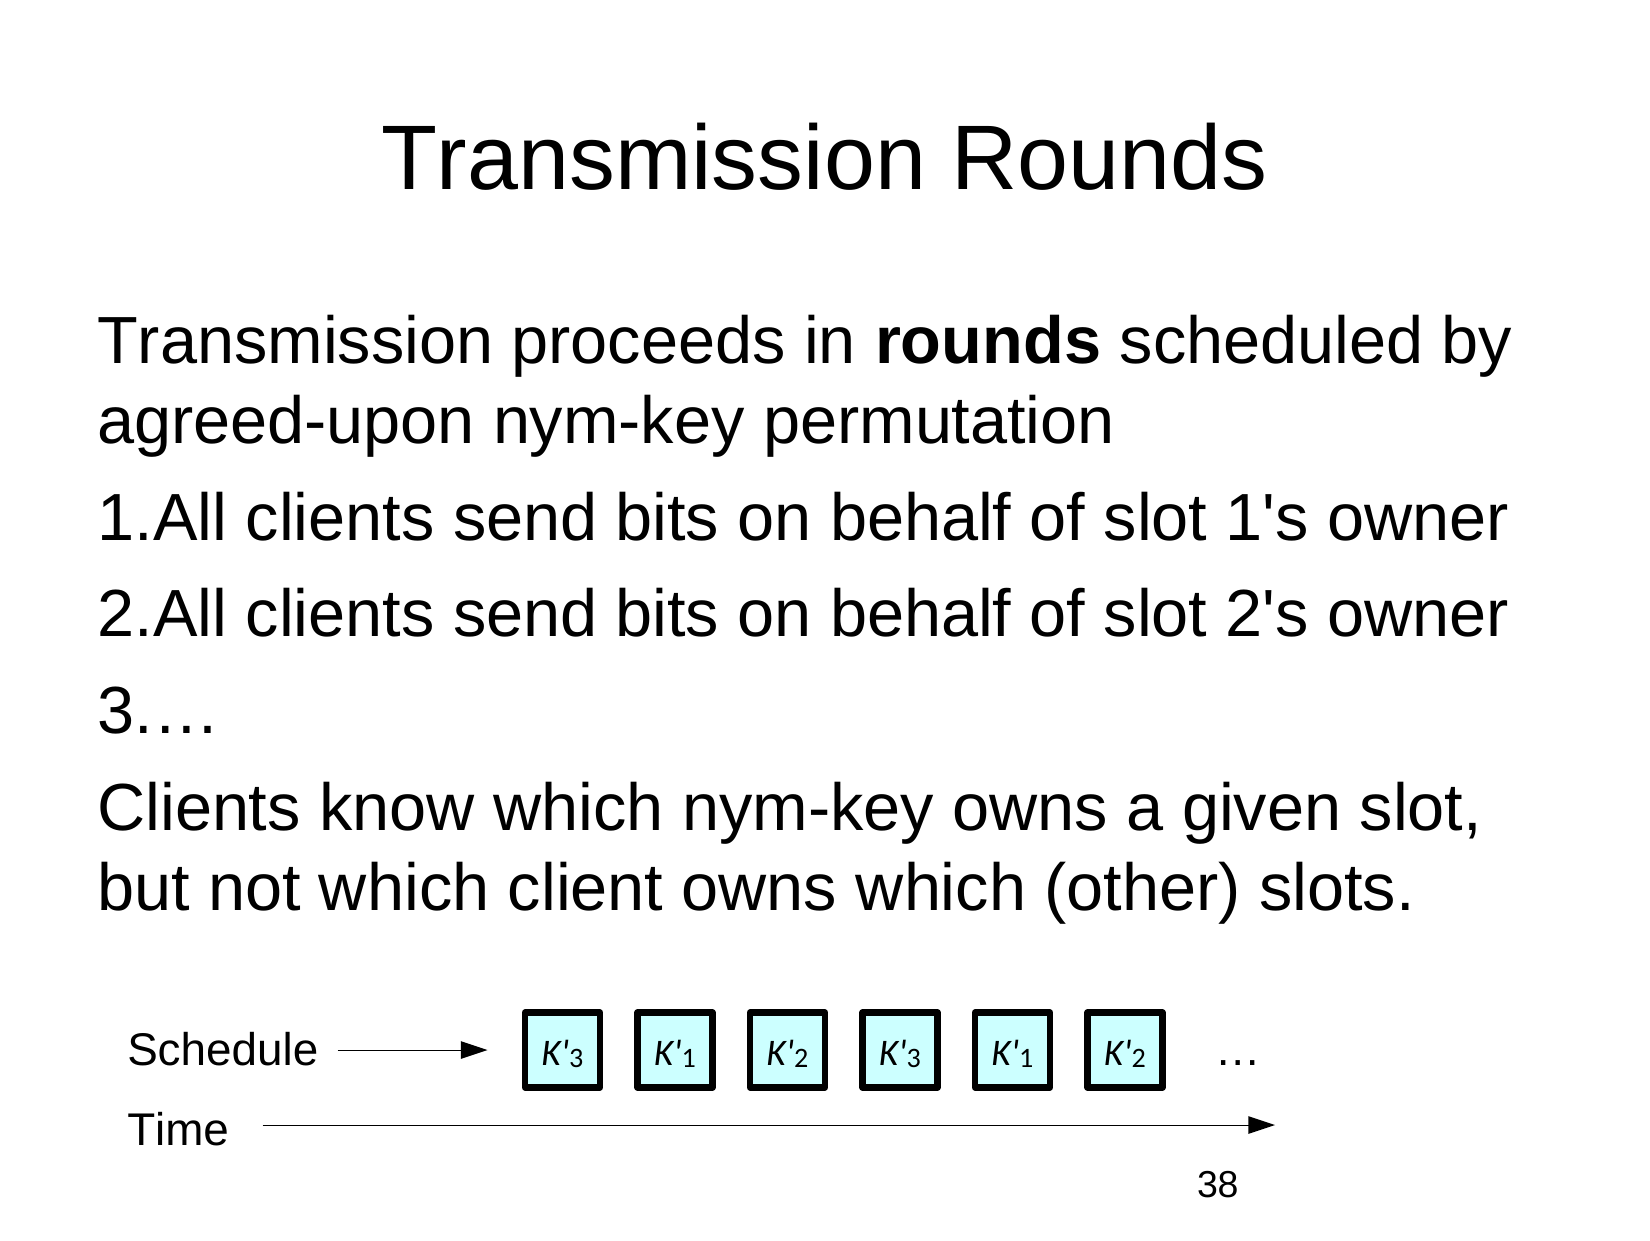

# Transmission Rounds
Transmission proceeds in rounds scheduled by
agreed-upon nym-key permutation
All clients send bits on behalf of slot 1's owner
All clients send bits on behalf of slot 2's owner
…
Clients know which nym-key owns a given slot,
but not which client owns which (other) slots.
Schedule
K'3
K'1
K'2
K'3
K'1
K'2
…
Time
38